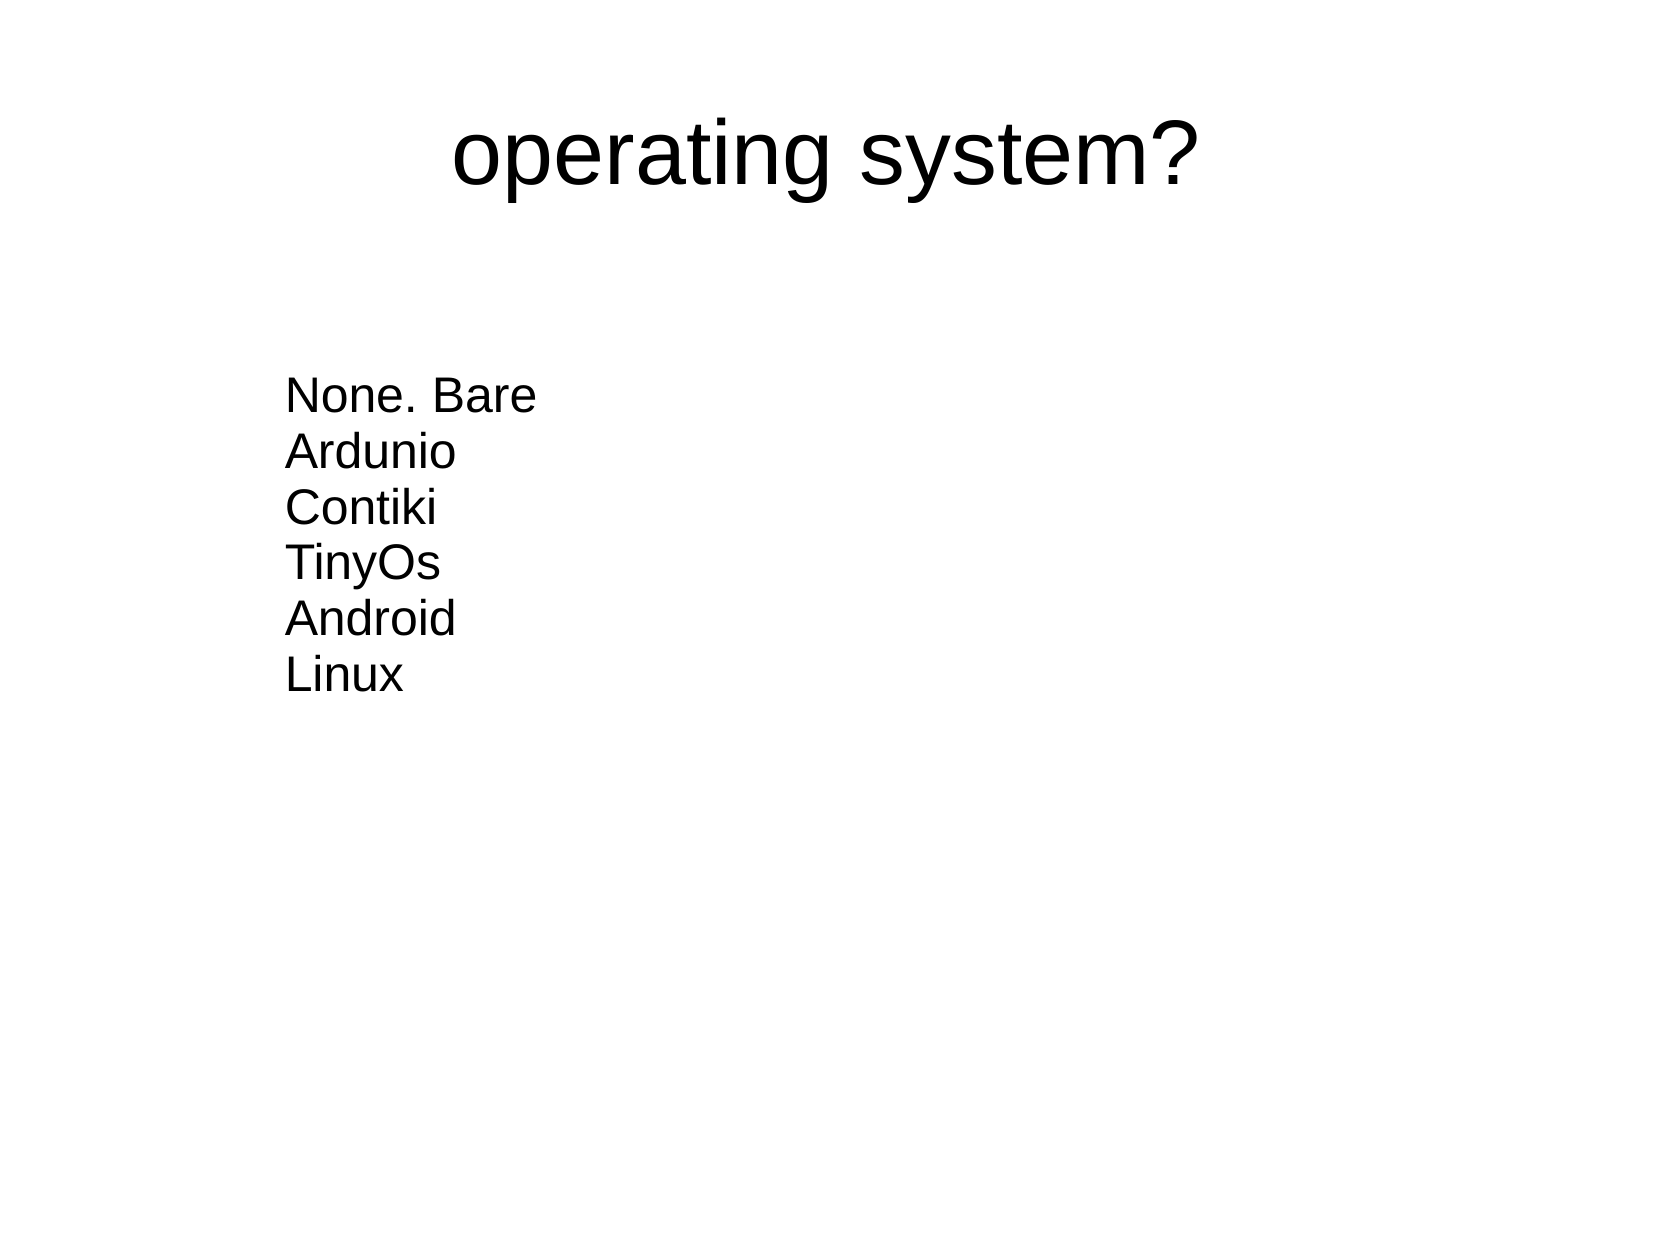

# operating system?
None. Bare
Ardunio
Contiki
TinyOs
Android
Linux